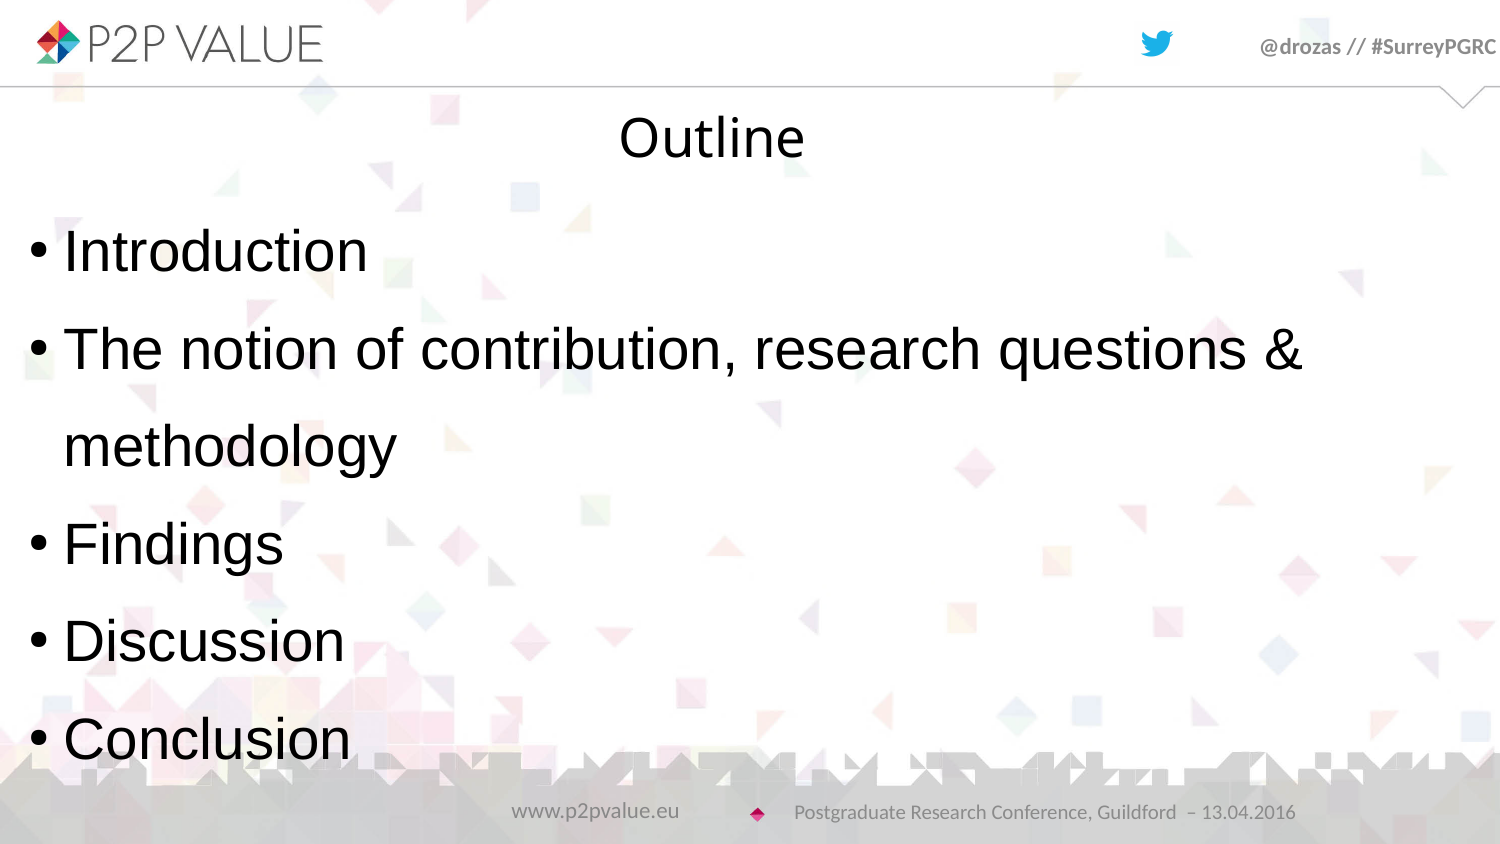

@drozas // #SurreyPGRC
# Outline
Introduction
The notion of contribution, research questions & methodology
Findings
Discussion
Conclusion
Postgraduate Research Conference, Guildford – 13.04.2016
www.p2pvalue.eu